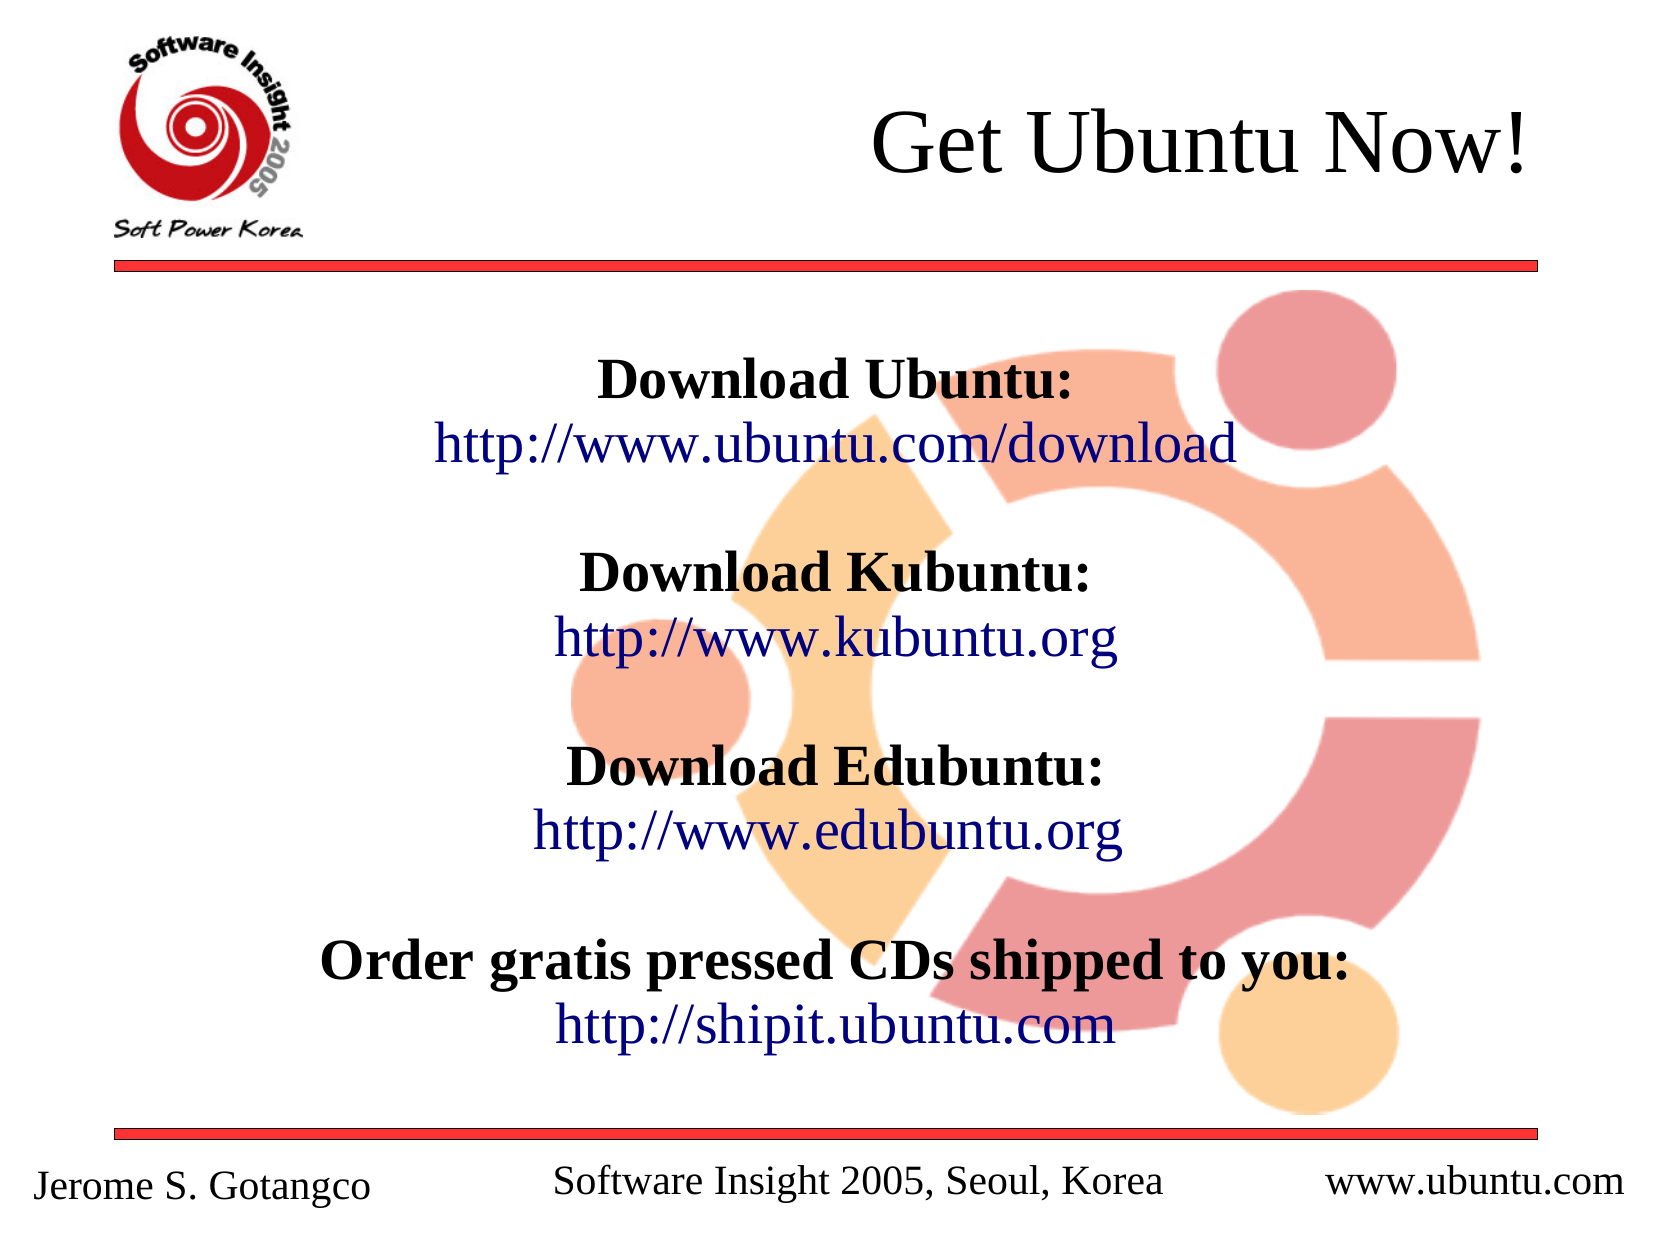

# Get Ubuntu Now!
Download Ubuntu:
http://www.ubuntu.com/download
Download Kubuntu:
http://www.kubuntu.org
Download Edubuntu:
http://www.edubuntu.org
Order gratis pressed CDs shipped to you:
http://shipit.ubuntu.com